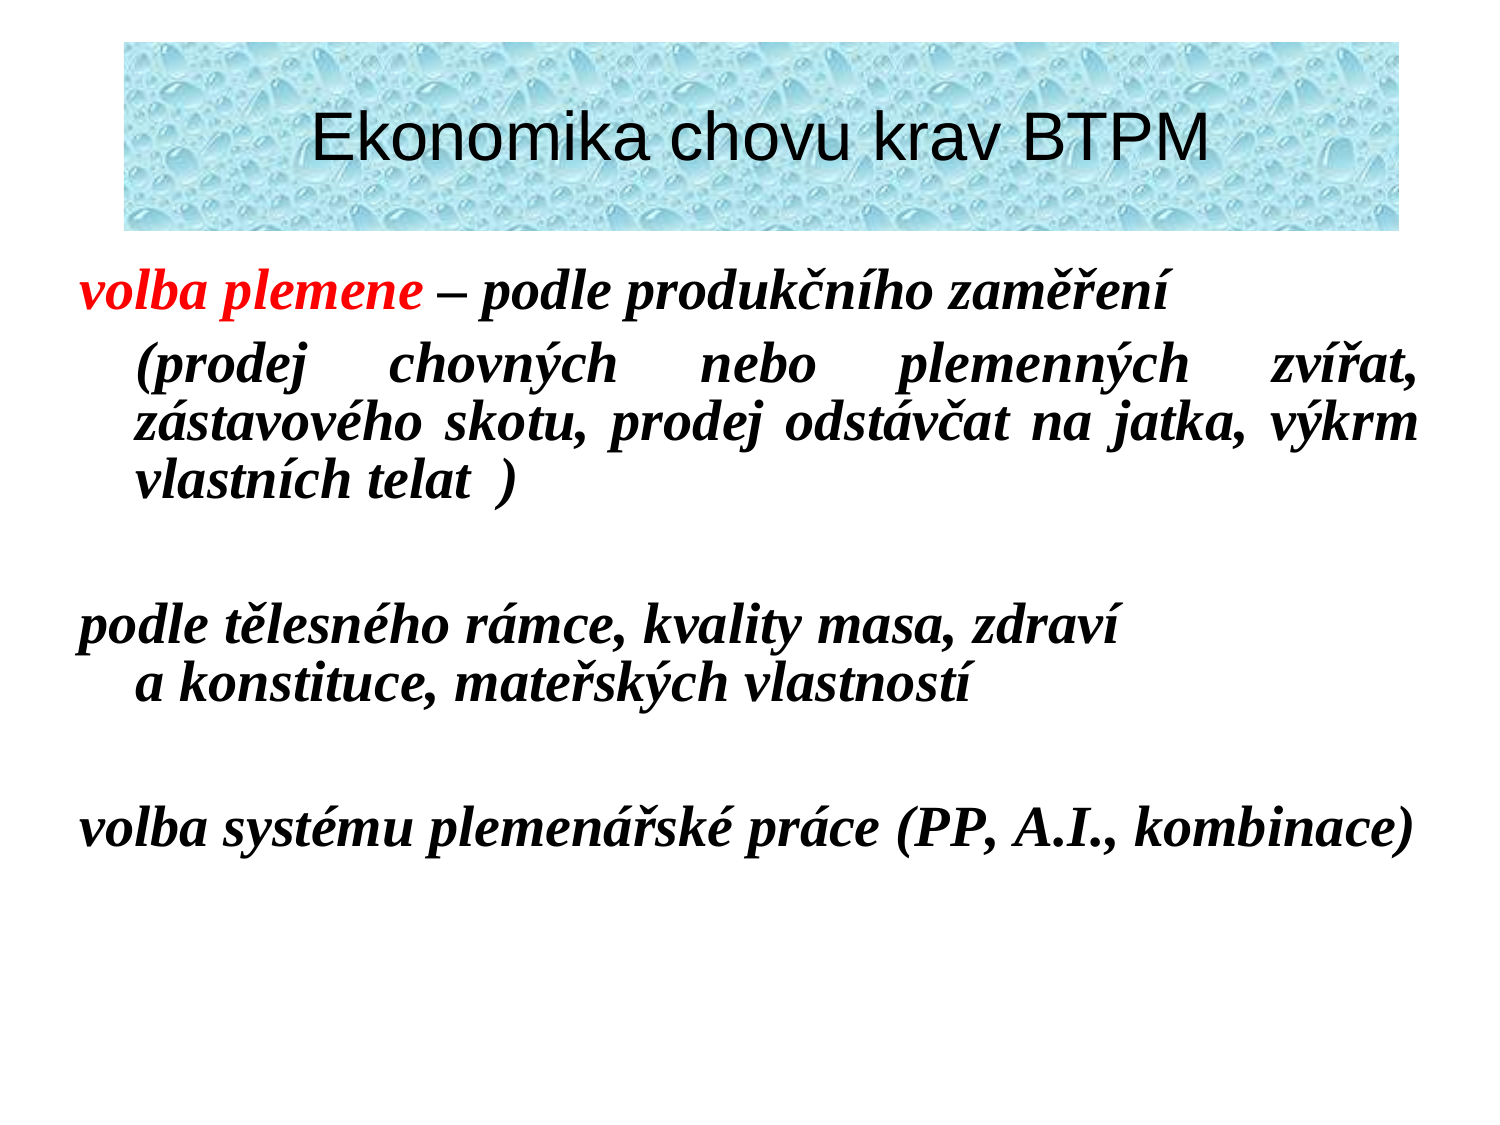

Ekonomika chovu krav BTPM
# volba plemene – podle produkčního zaměření
	(prodej chovných nebo plemenných zvířat, zástavového skotu, prodej odstávčat na jatka, výkrm vlastních telat )
podle tělesného rámce, kvality masa, zdraví a konstituce, mateřských vlastností
volba systému plemenářské práce (PP, A.I., kombinace)